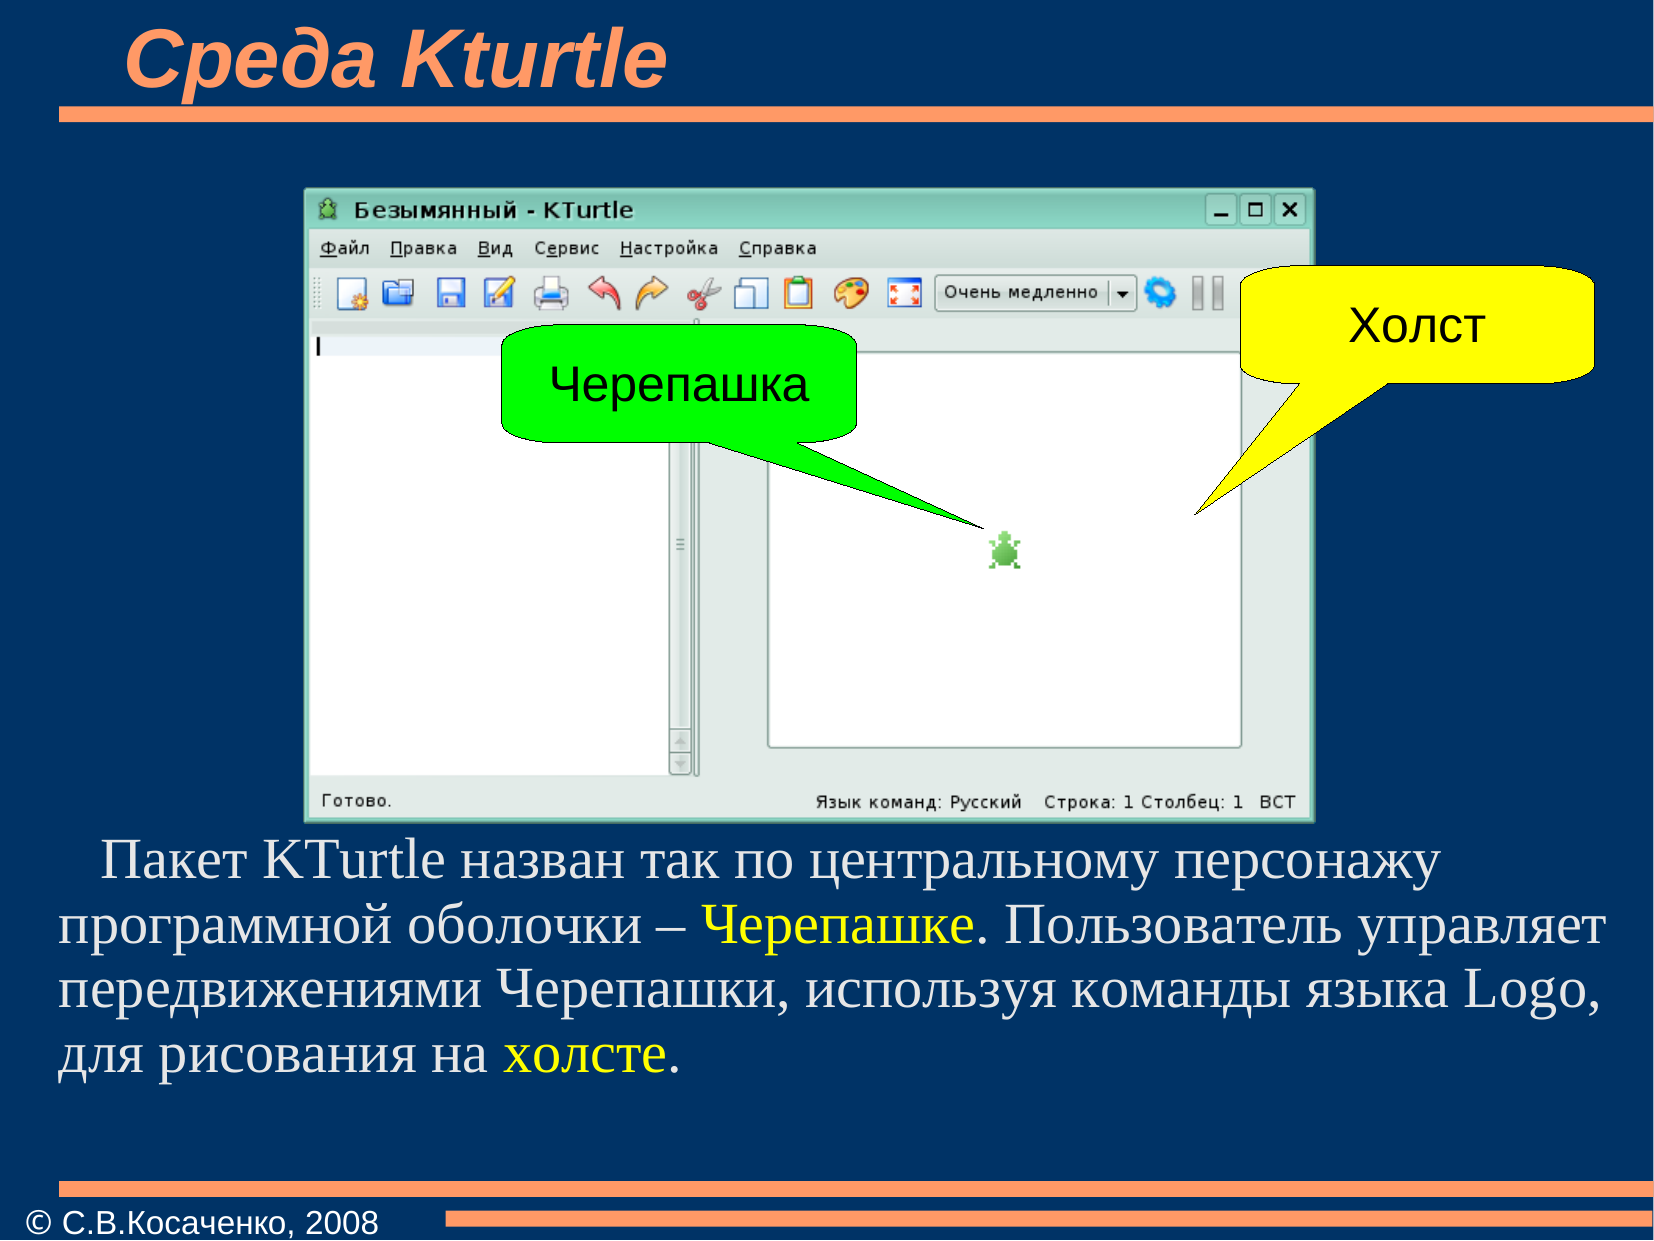

# Среда Kturtle
Холст
Черепашка
Пакет KTurtle назван так по центральному персонажу программной оболочки – Черепашке. Пользователь управляет передвижениями Черепашки, используя команды языка Logo, для рисования на холсте.